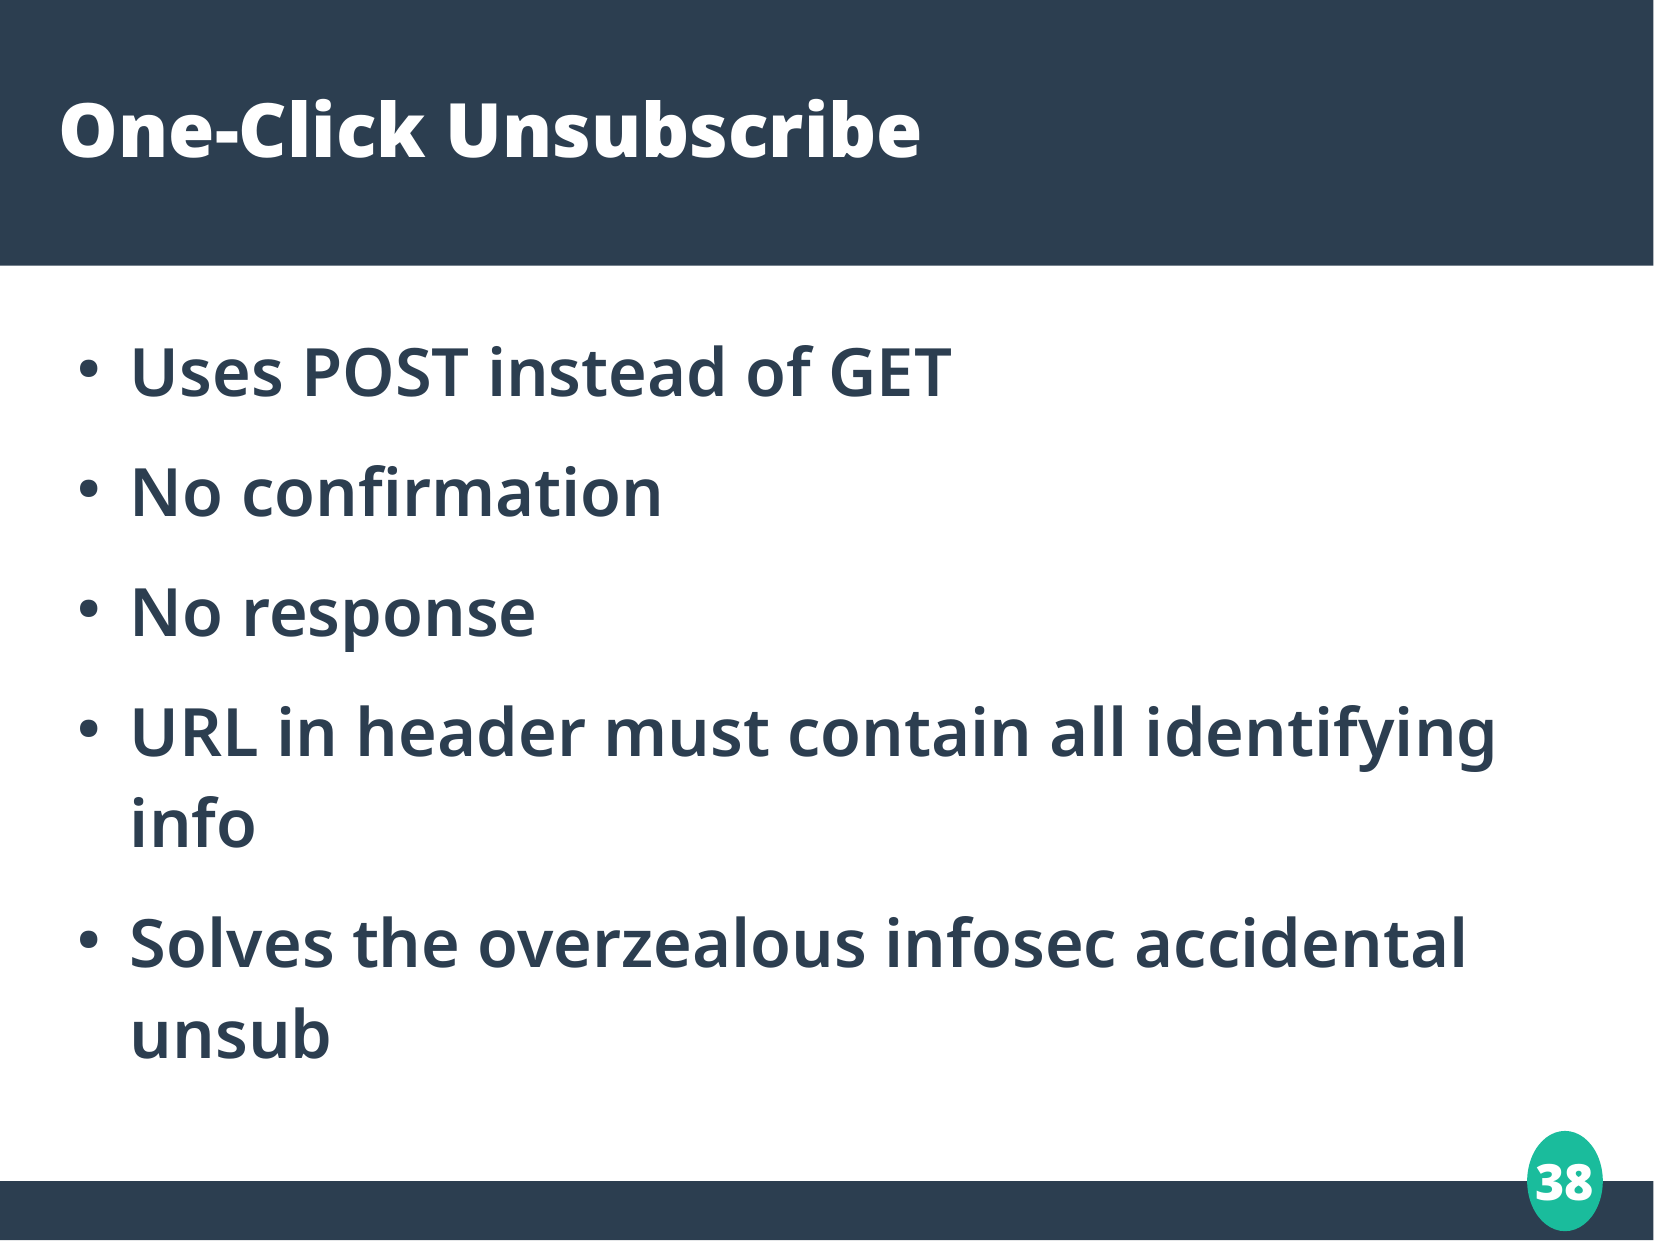

# One-Click Unsubscribe
Uses POST instead of GET
No confirmation
No response
URL in header must contain all identifying info
Solves the overzealous infosec accidental unsub